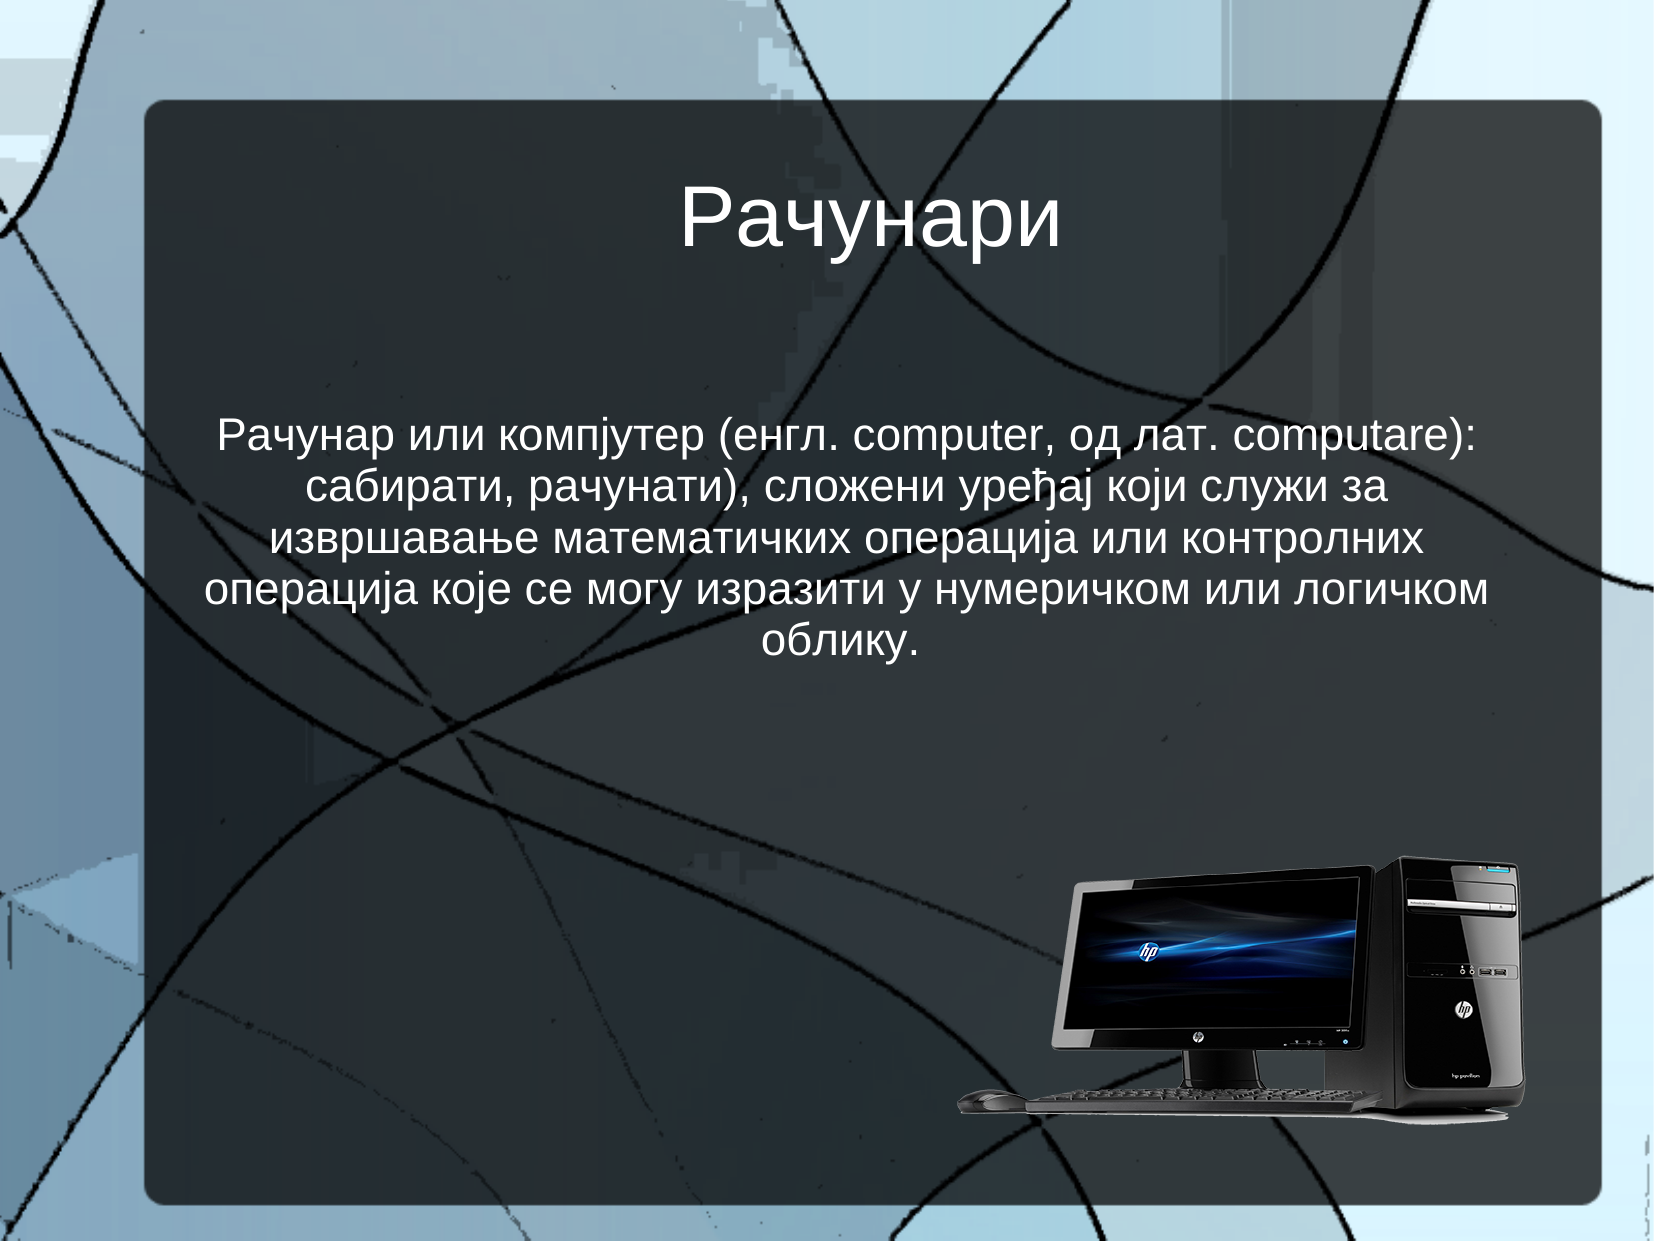

# Рачунари
Рачунар или компјутер (енгл. computer, од лат. computare): сабирати, рачунати), сложени уређај који служи за извршавање математичких операција или контролних операција које се могу изразити у нумеричком или логичком облику.